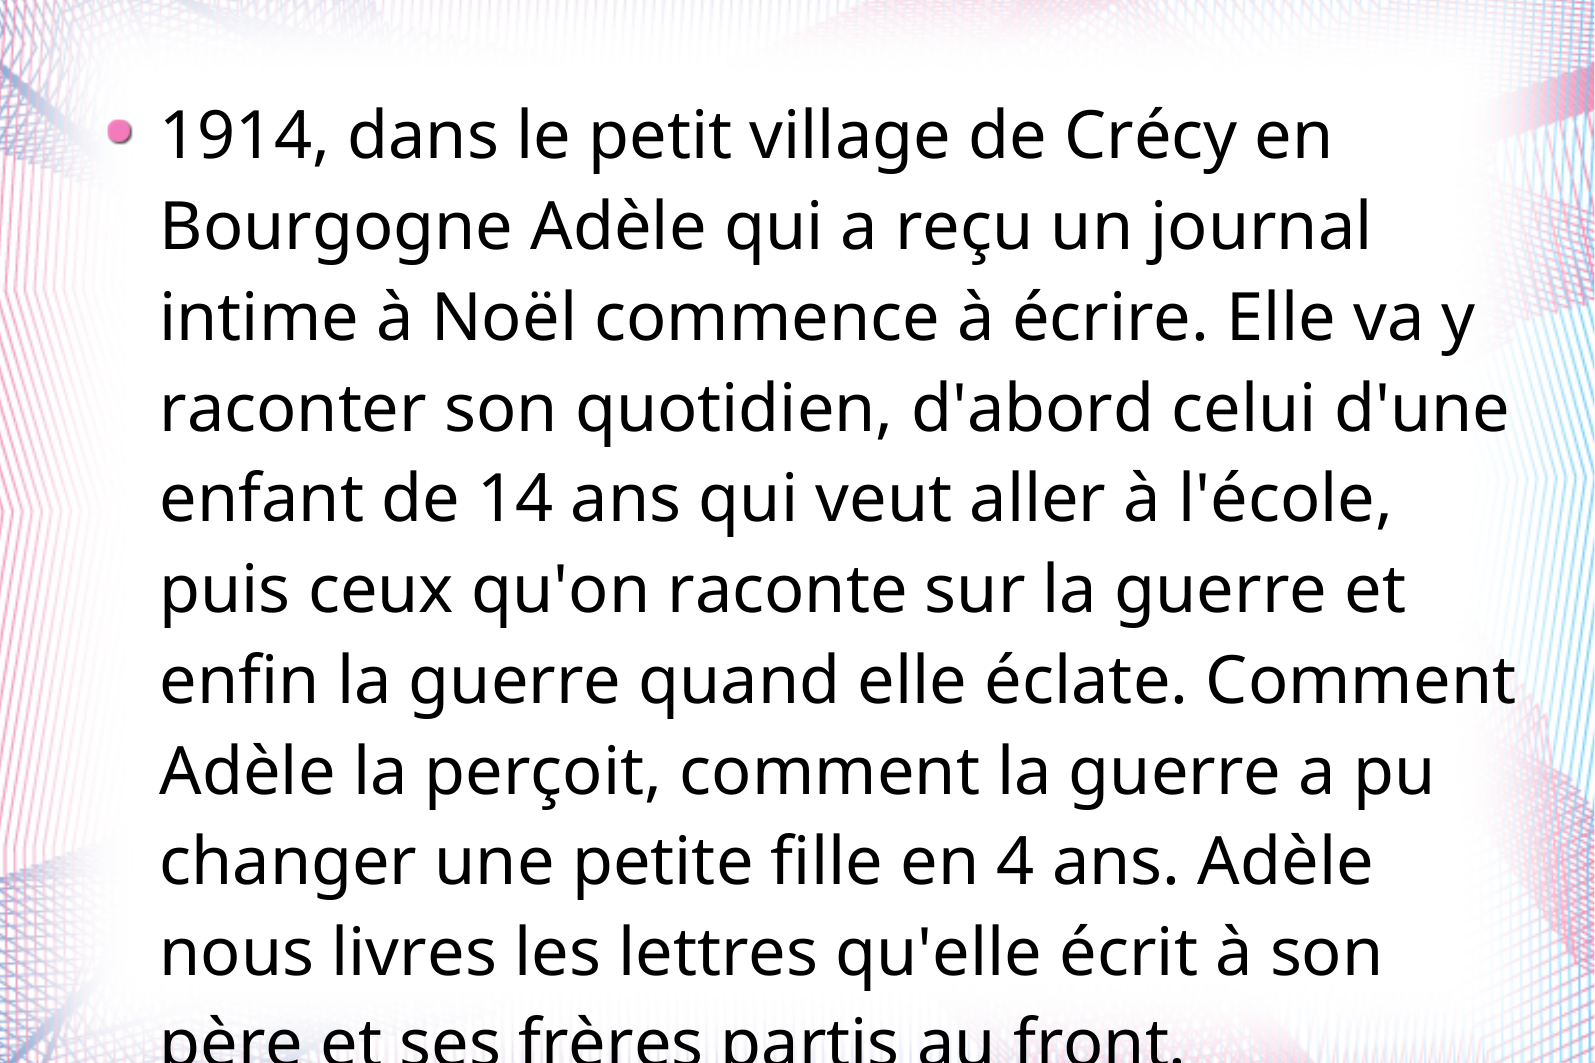

# 1914, dans le petit village de Crécy en Bourgogne Adèle qui a reçu un journal intime à Noël commence à écrire. Elle va y raconter son quotidien, d'abord celui d'une enfant de 14 ans qui veut aller à l'école, puis ceux qu'on raconte sur la guerre et enfin la guerre quand elle éclate. Comment Adèle la perçoit, comment la guerre a pu changer une petite fille en 4 ans. Adèle nous livres les lettres qu'elle écrit à son père et ses frères partis au front.